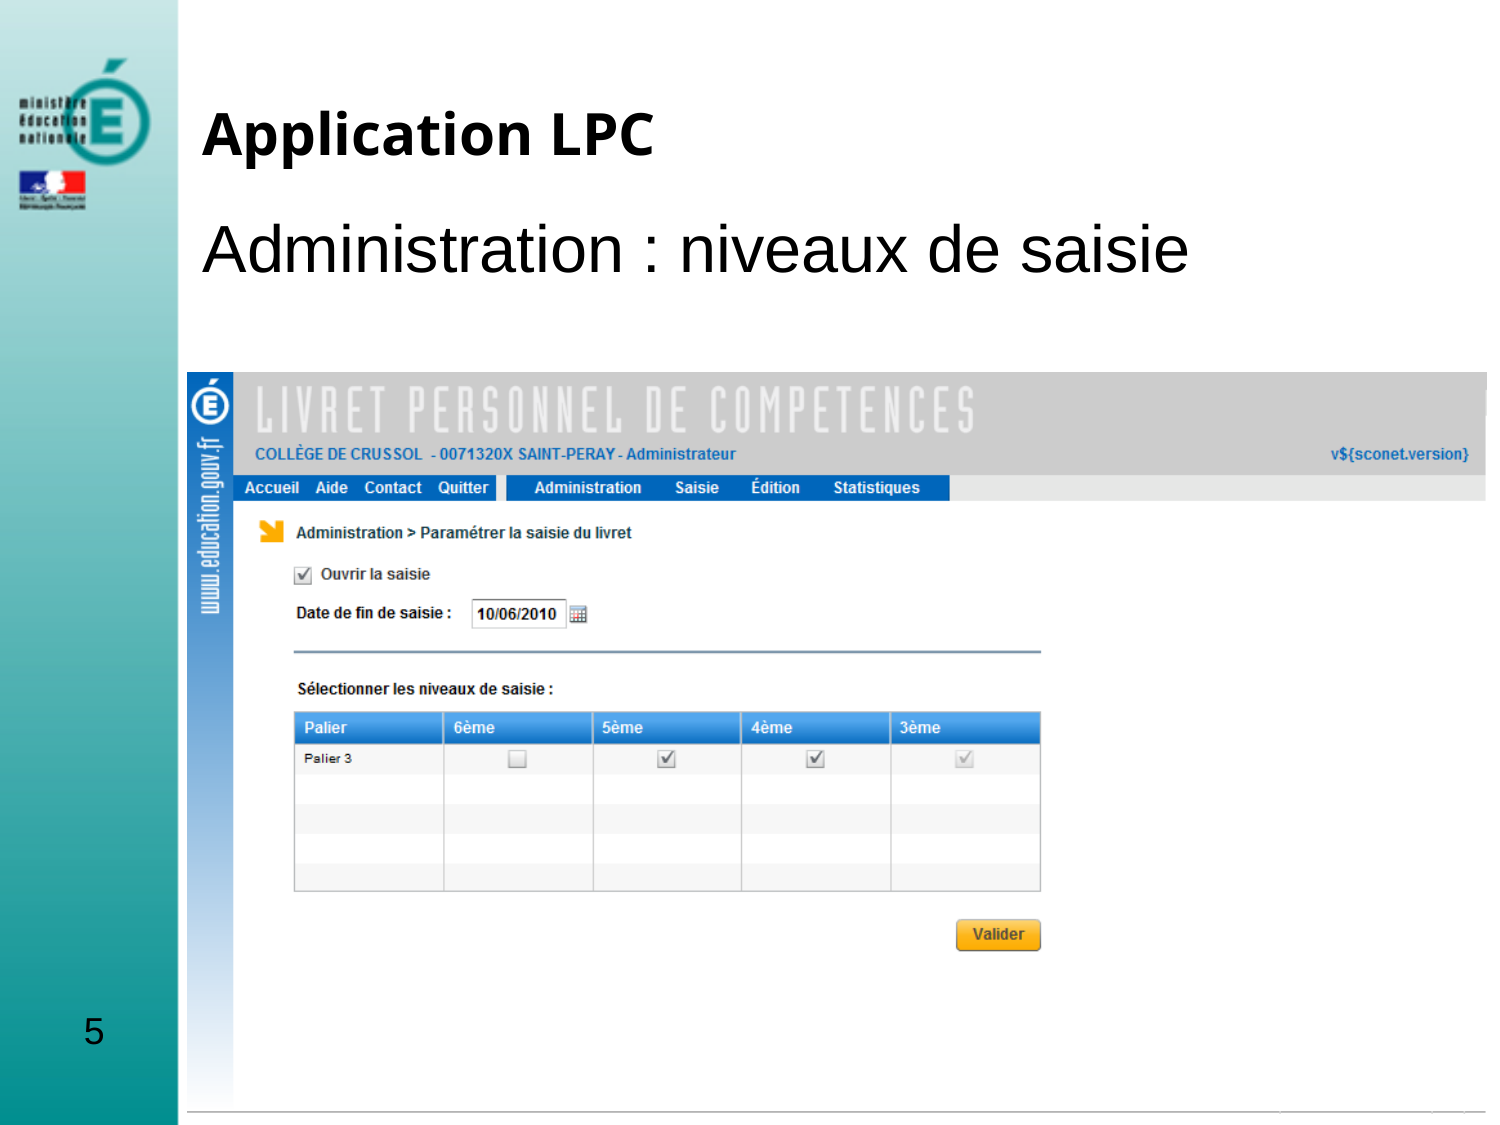

Application LPC
Administration : niveaux de saisie